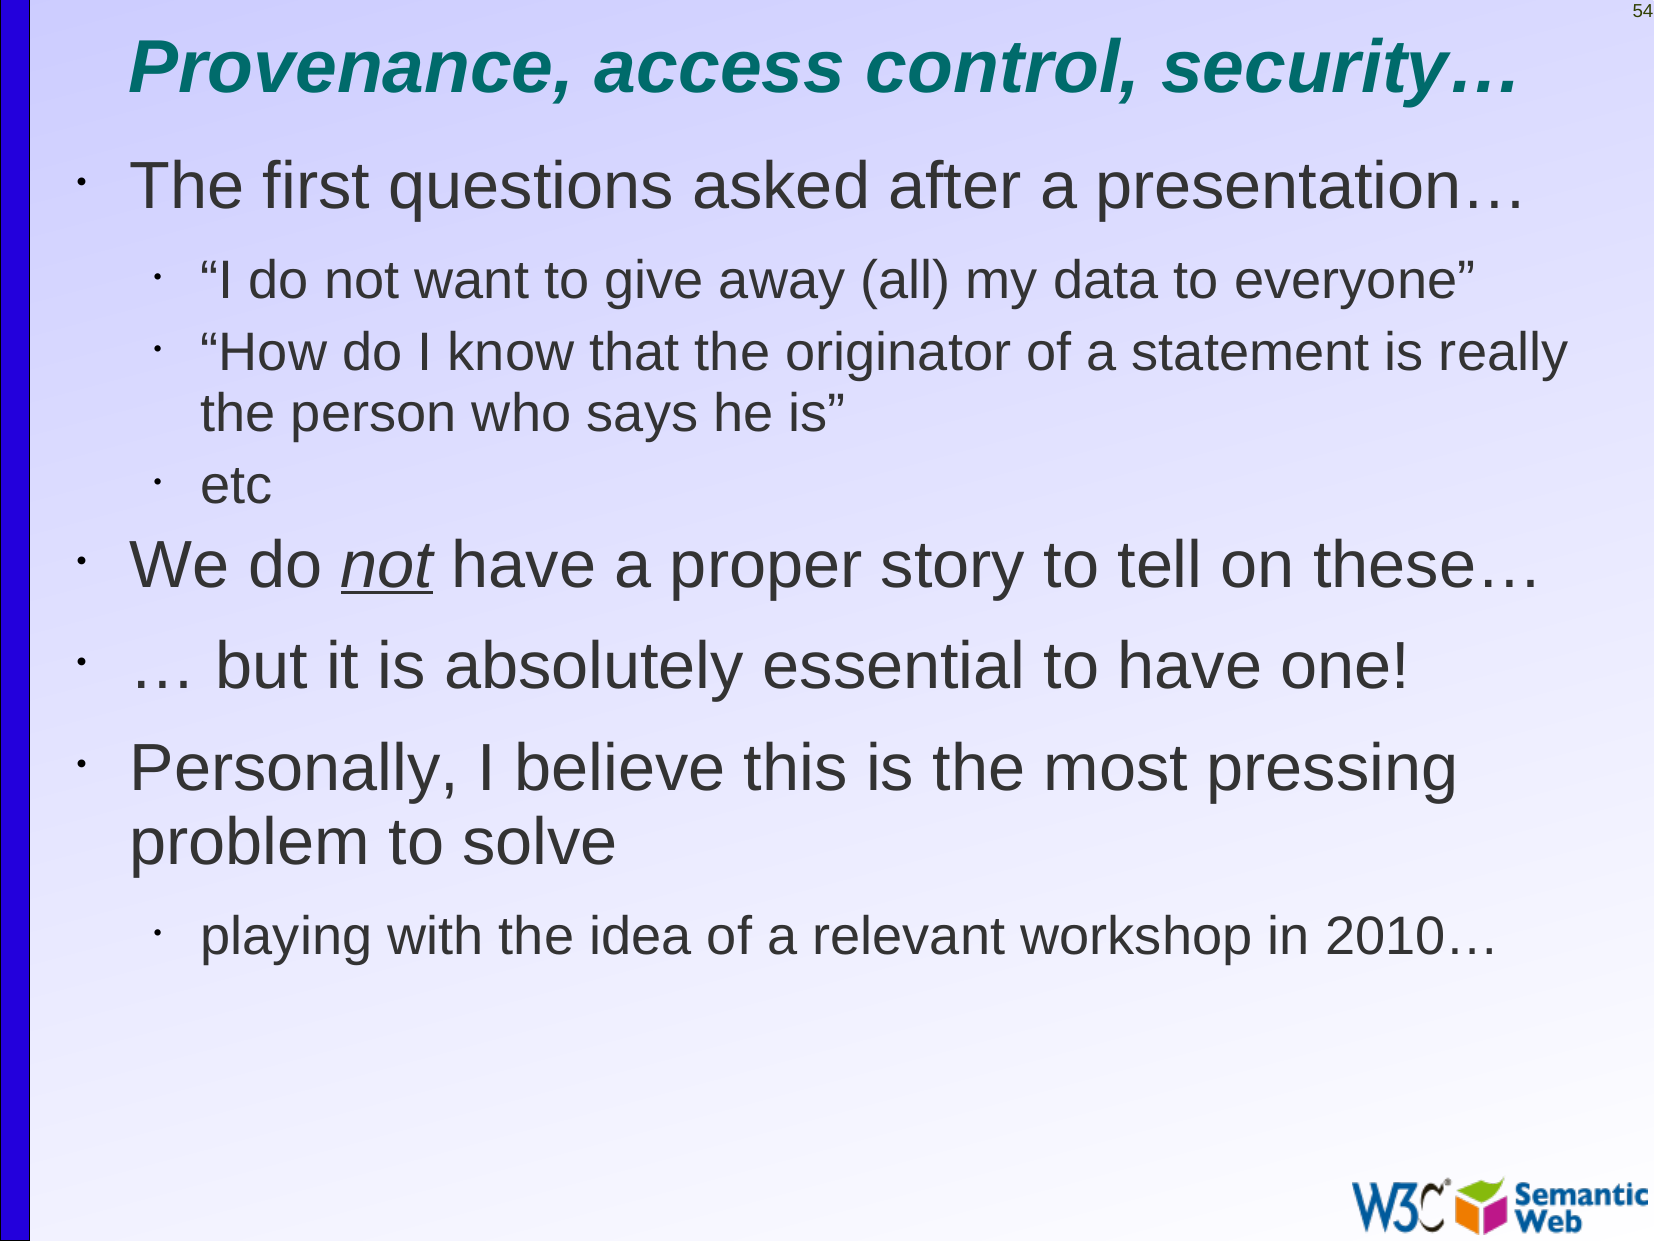

# Provenance, access control, security…
The first questions asked after a presentation…
“I do not want to give away (all) my data to everyone”
“How do I know that the originator of a statement is really the person who says he is”
etc
We do not have a proper story to tell on these…
… but it is absolutely essential to have one!
Personally, I believe this is the most pressing problem to solve
playing with the idea of a relevant workshop in 2010…